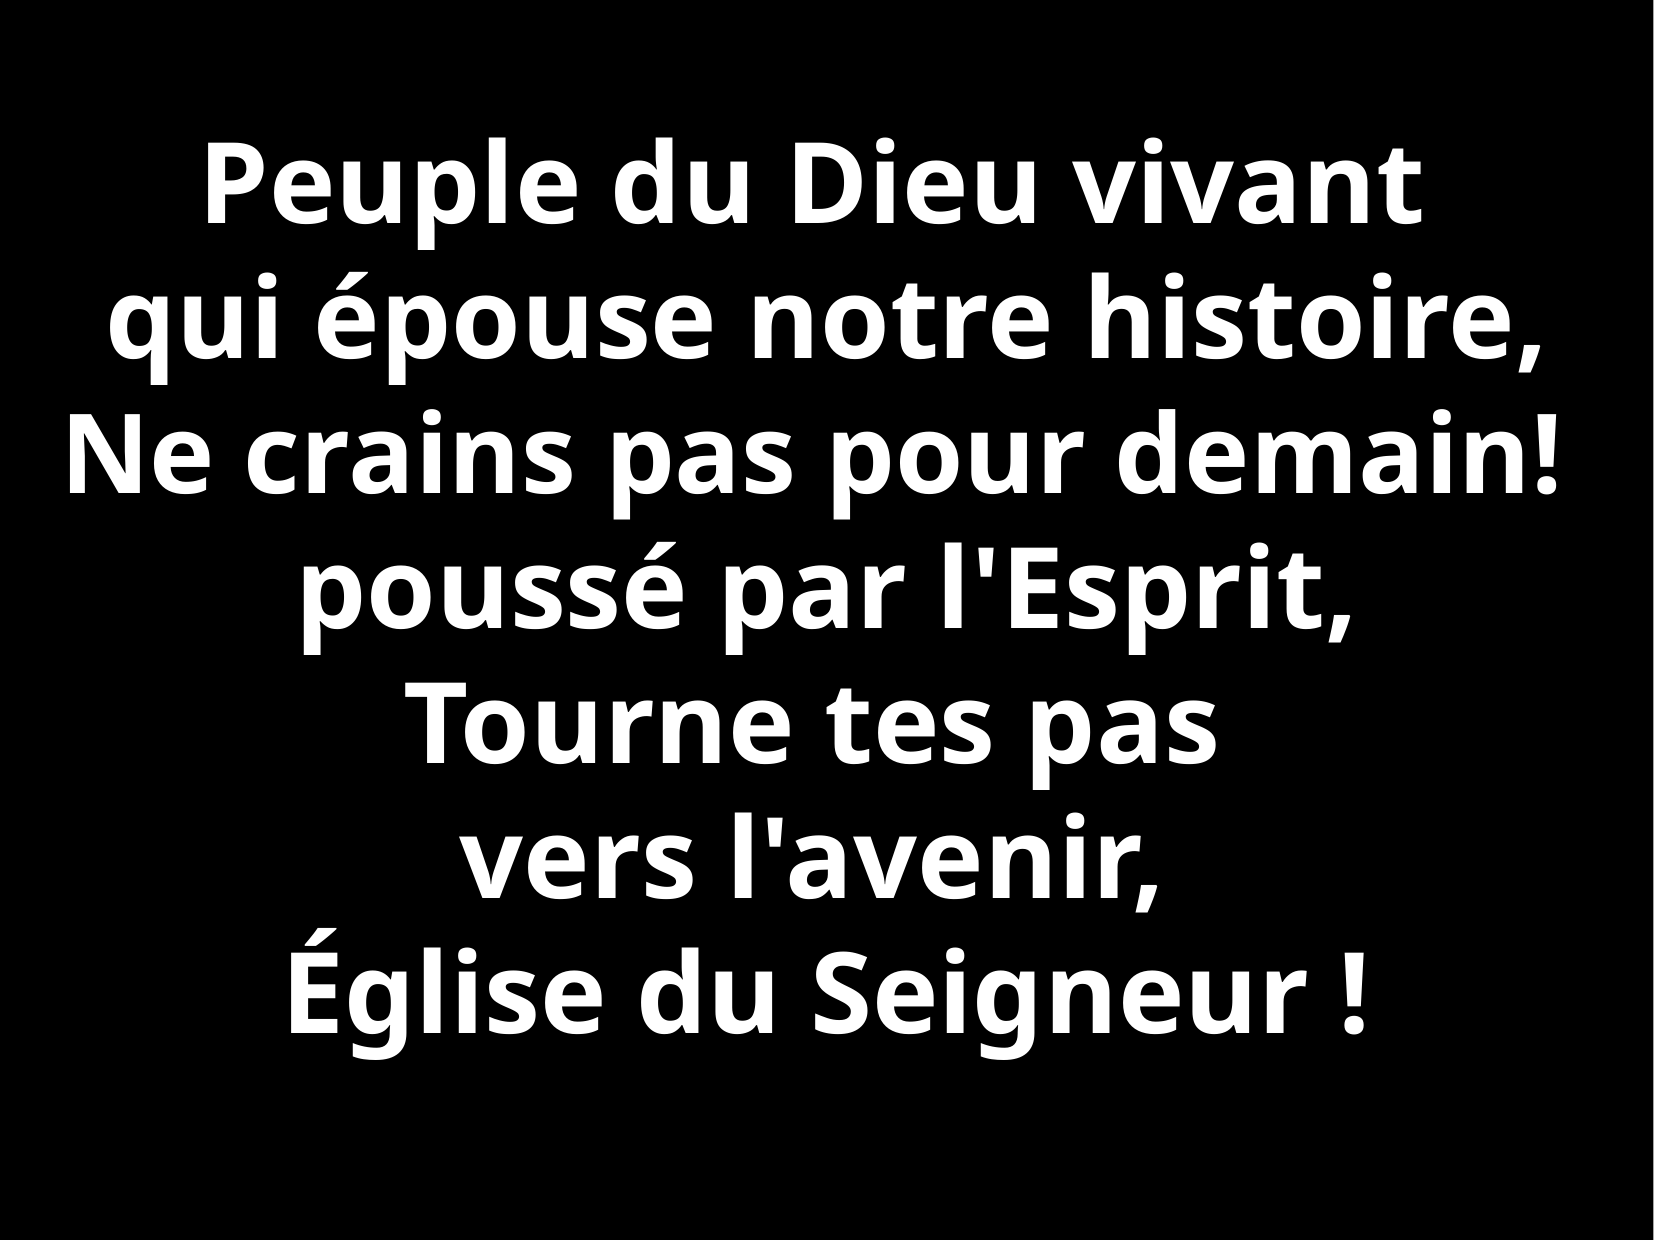

Peuple du Dieu vivant
qui épouse notre histoire,
Ne crains pas pour demain!
poussé par l'Esprit,
Tourne tes pas
vers l'avenir,
Église du Seigneur !